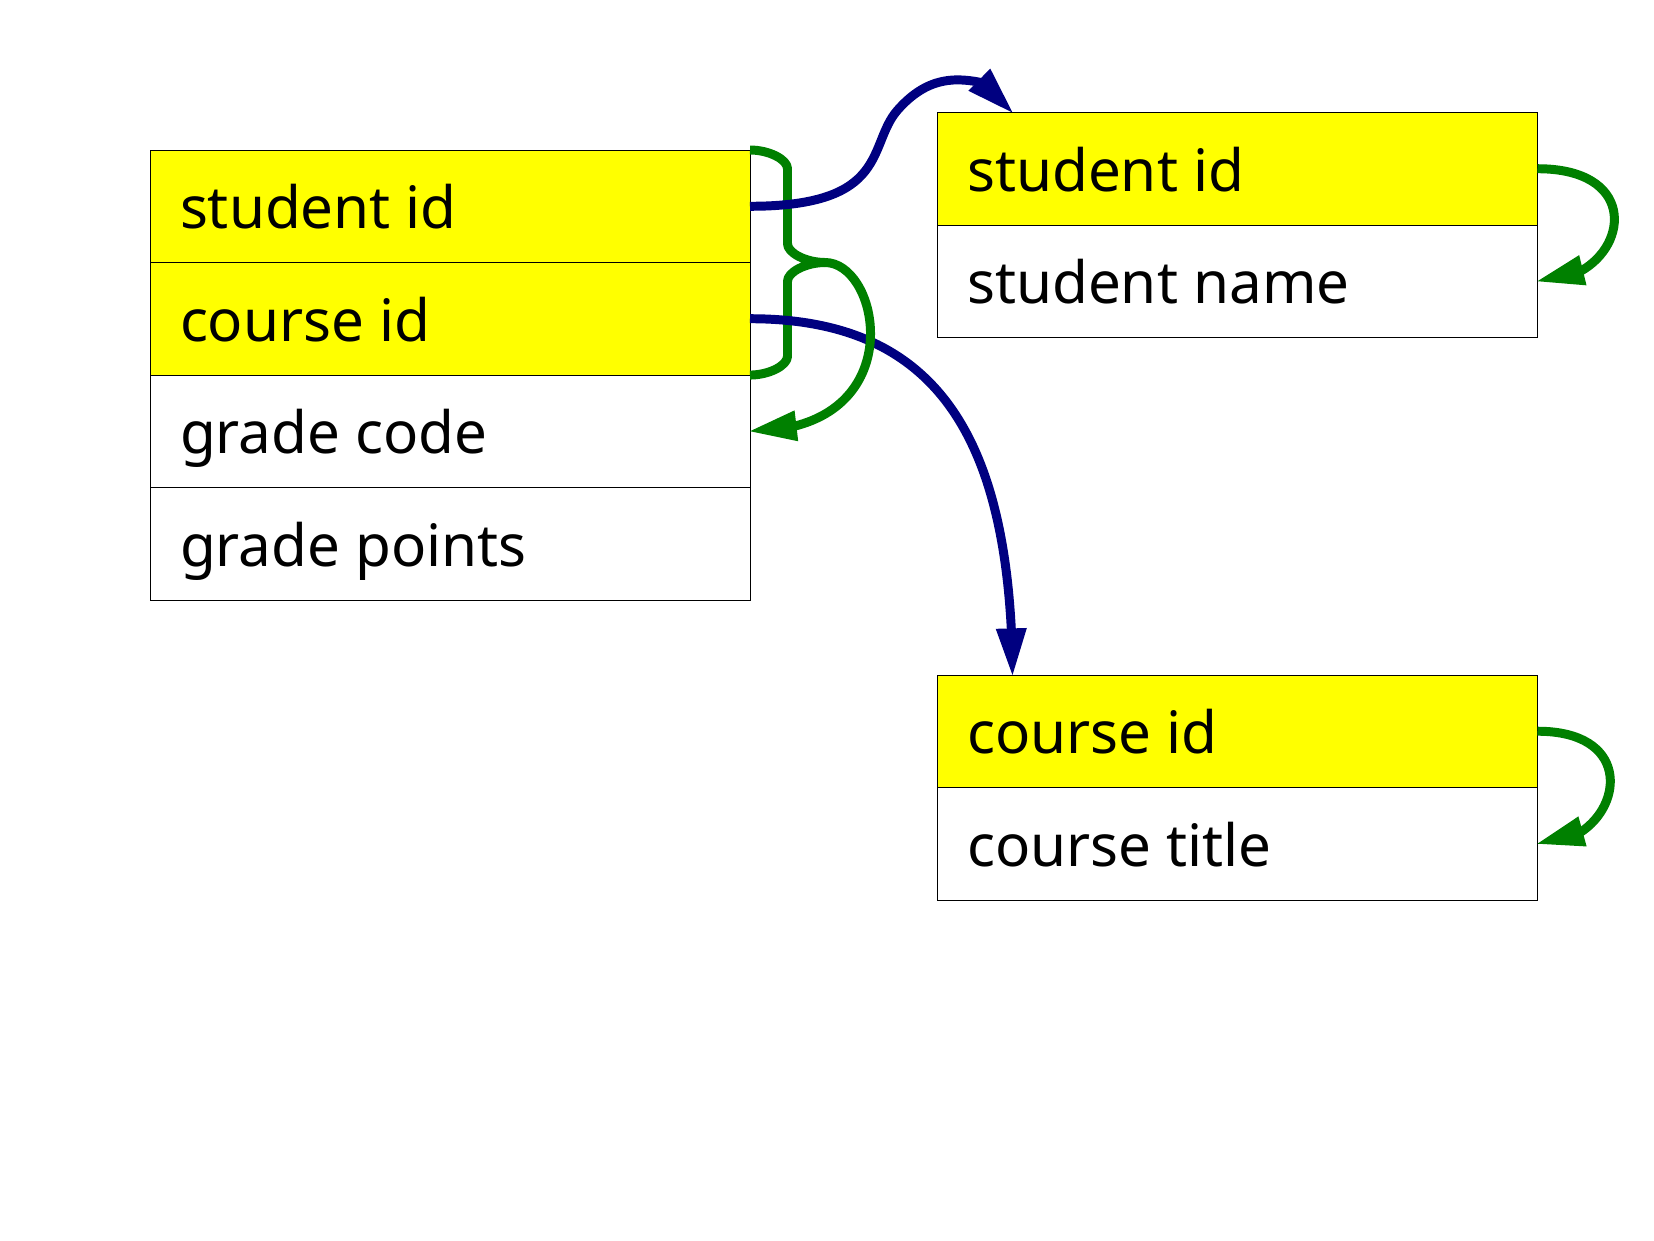

student id
course
student id
student name
course id
grade code
grade points
course id
course title